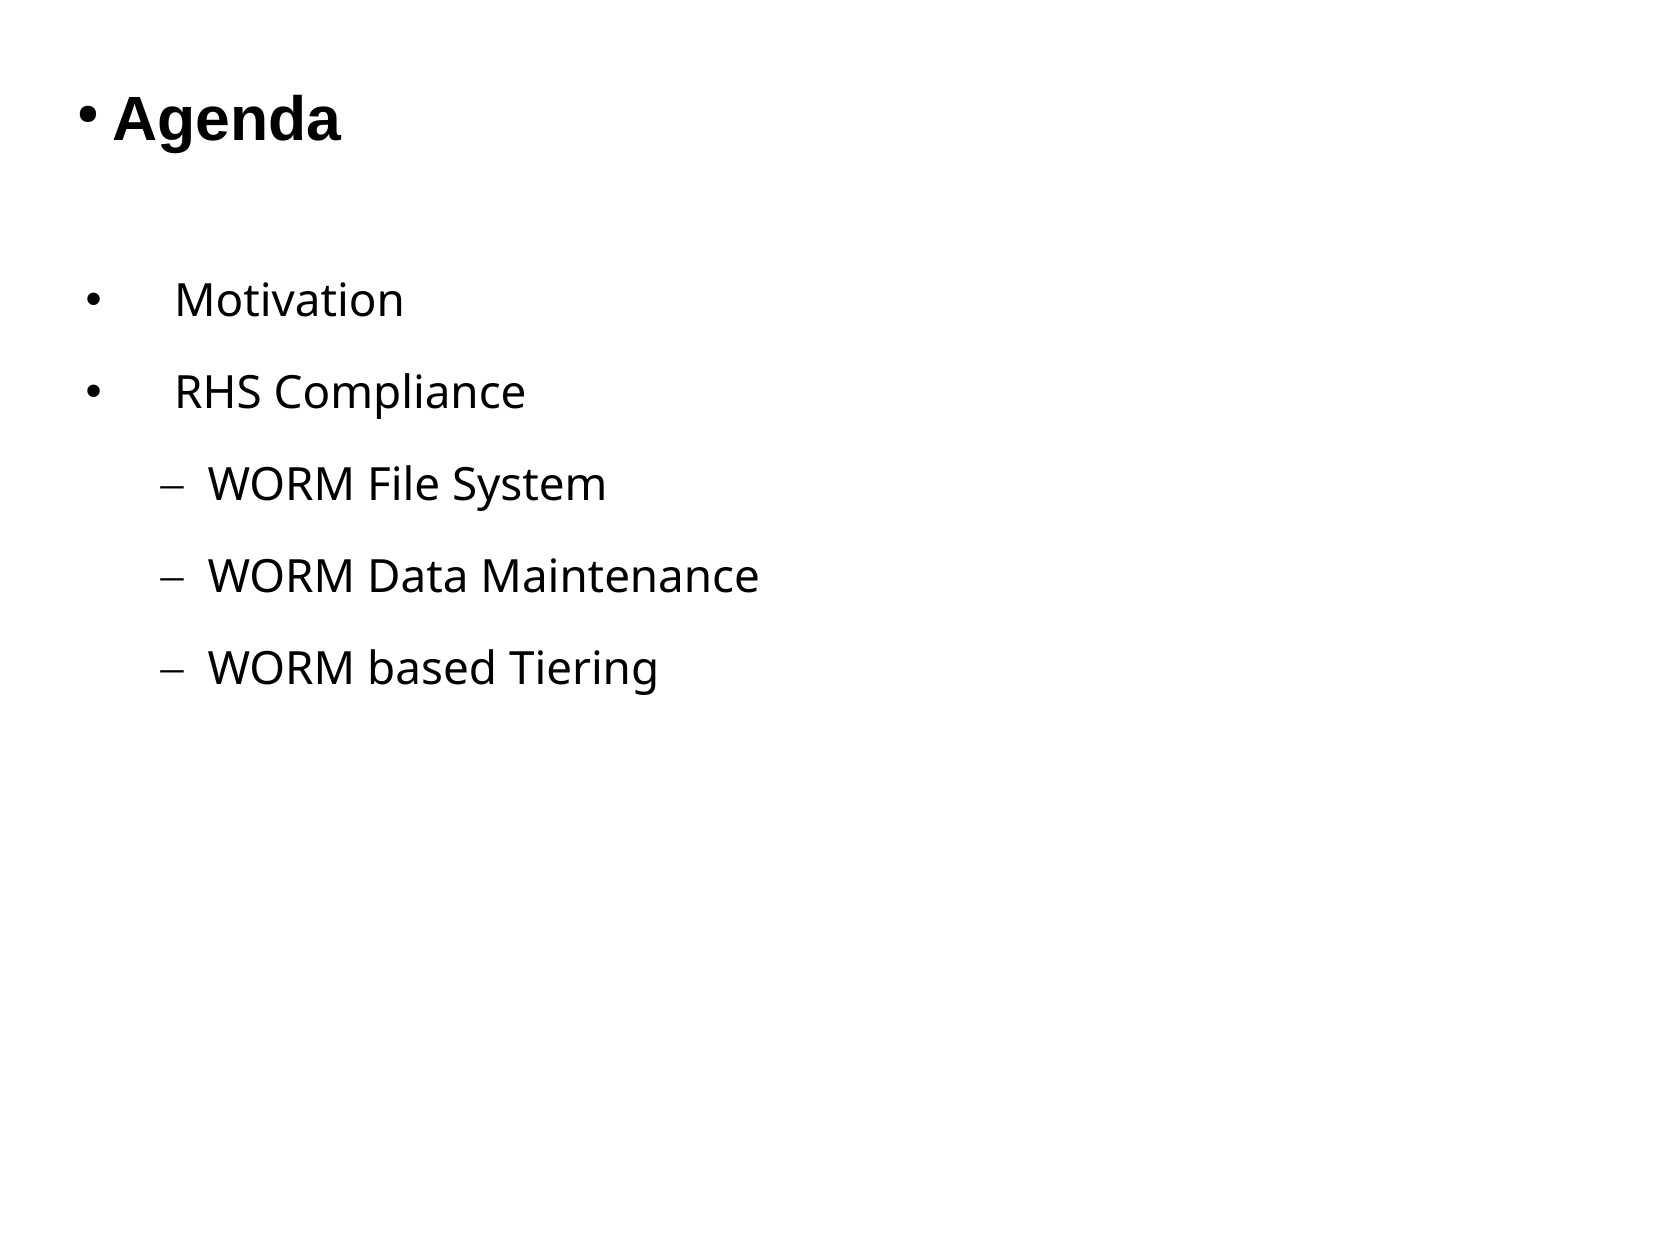

Agenda
Motivation
RHS Compliance
WORM File System
WORM Data Maintenance
WORM based Tiering